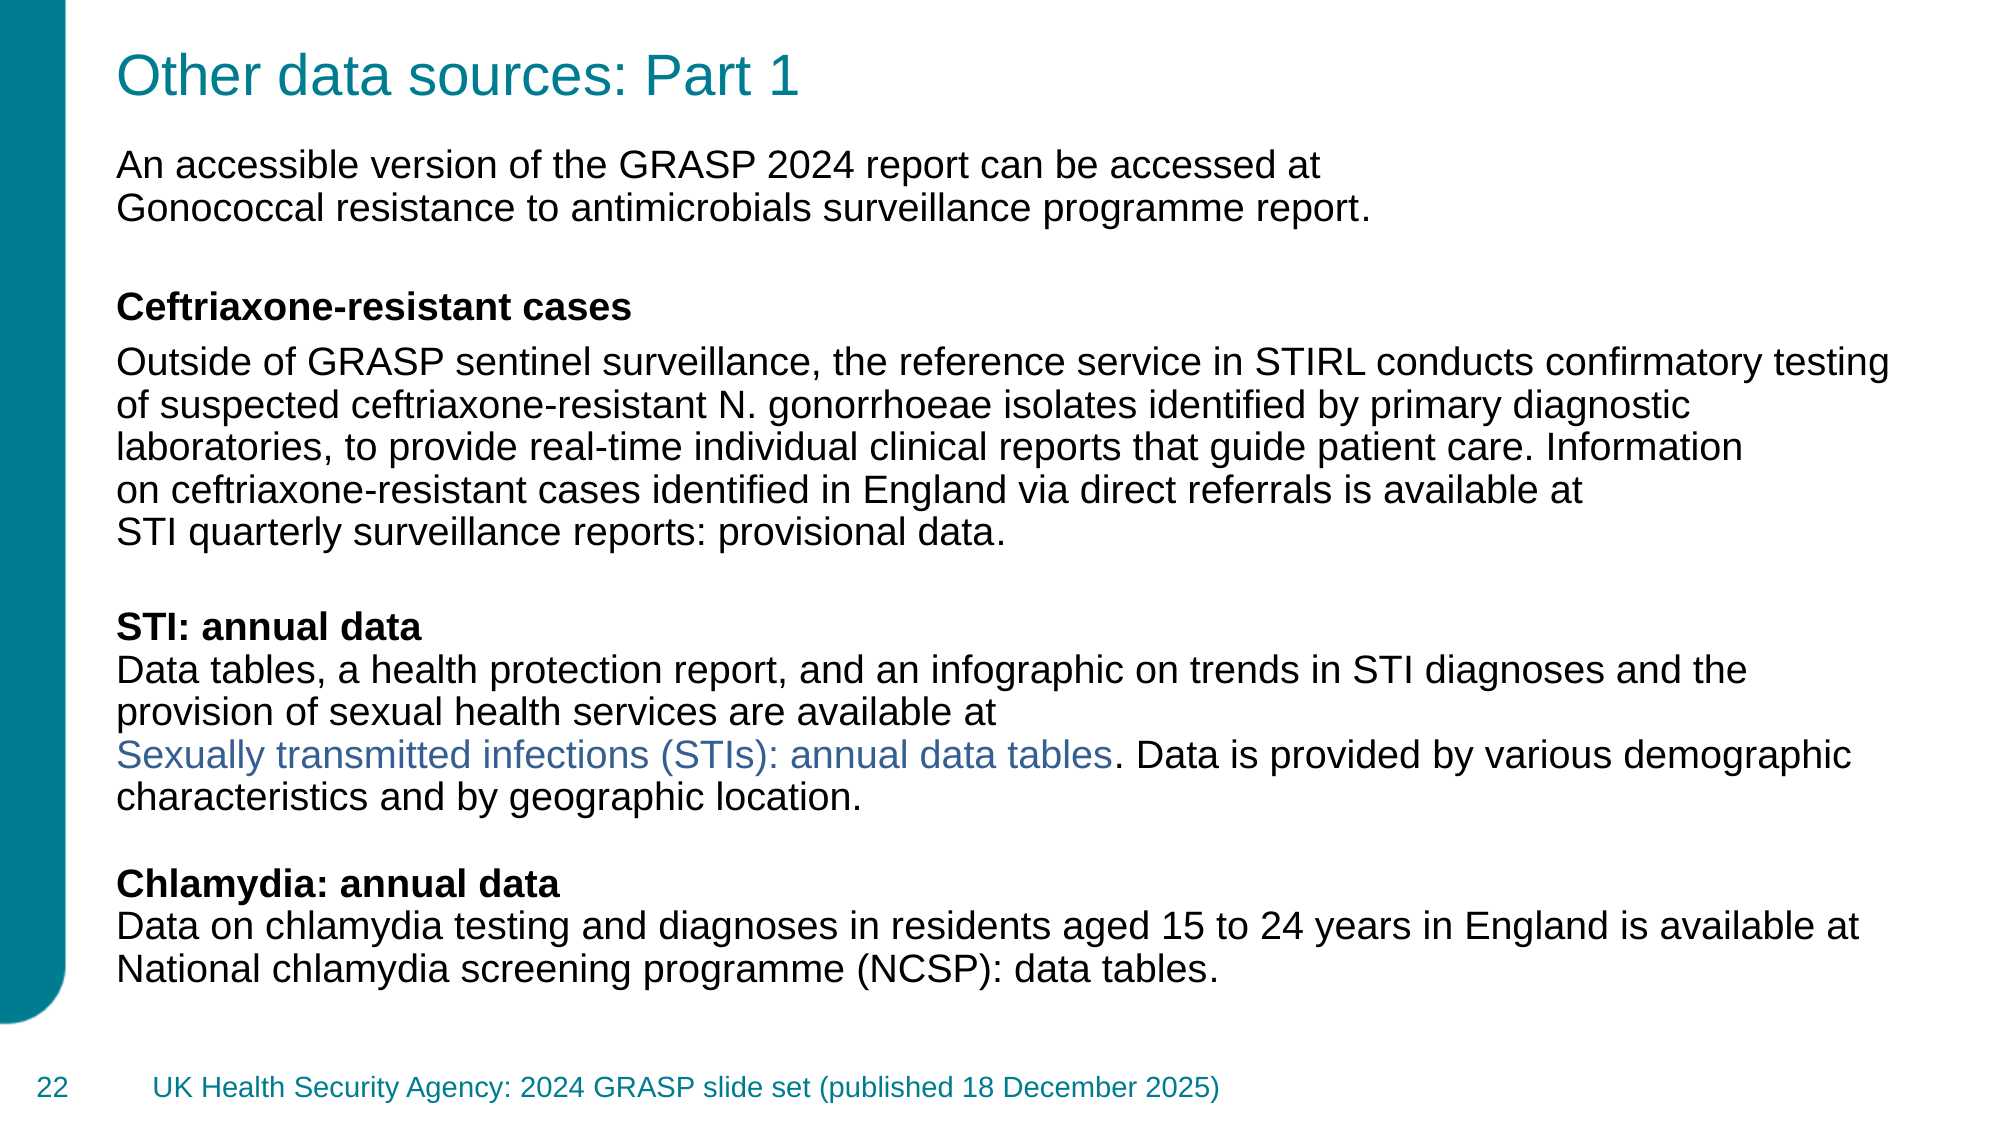

# Other data sources: Part 1
An accessible version of the GRASP 2024 report can be accessed at Gonococcal resistance to antimicrobials surveillance programme report.
Ceftriaxone-resistant cases
Outside of GRASP sentinel surveillance, the reference service in STIRL conducts confirmatory testing of suspected ceftriaxone-resistant N. gonorrhoeae isolates identified by primary diagnostic laboratories, to provide real-time individual clinical reports that guide patient care. Information on ceftriaxone-resistant cases identified in England via direct referrals is available at STI quarterly surveillance reports: provisional data.
STI: annual data
Data tables, a health protection report, and an infographic on trends in STI diagnoses and the provision of sexual health services are available at Sexually transmitted infections (STIs): annual data tables. Data is provided by various demographic characteristics and by geographic location.
Chlamydia: annual data
Data on chlamydia testing and diagnoses in residents aged 15 to 24 years in England is available at National chlamydia screening programme (NCSP): data tables.
UK Health Security Agency: 2024 GRASP slide set (published 18 December 2025)